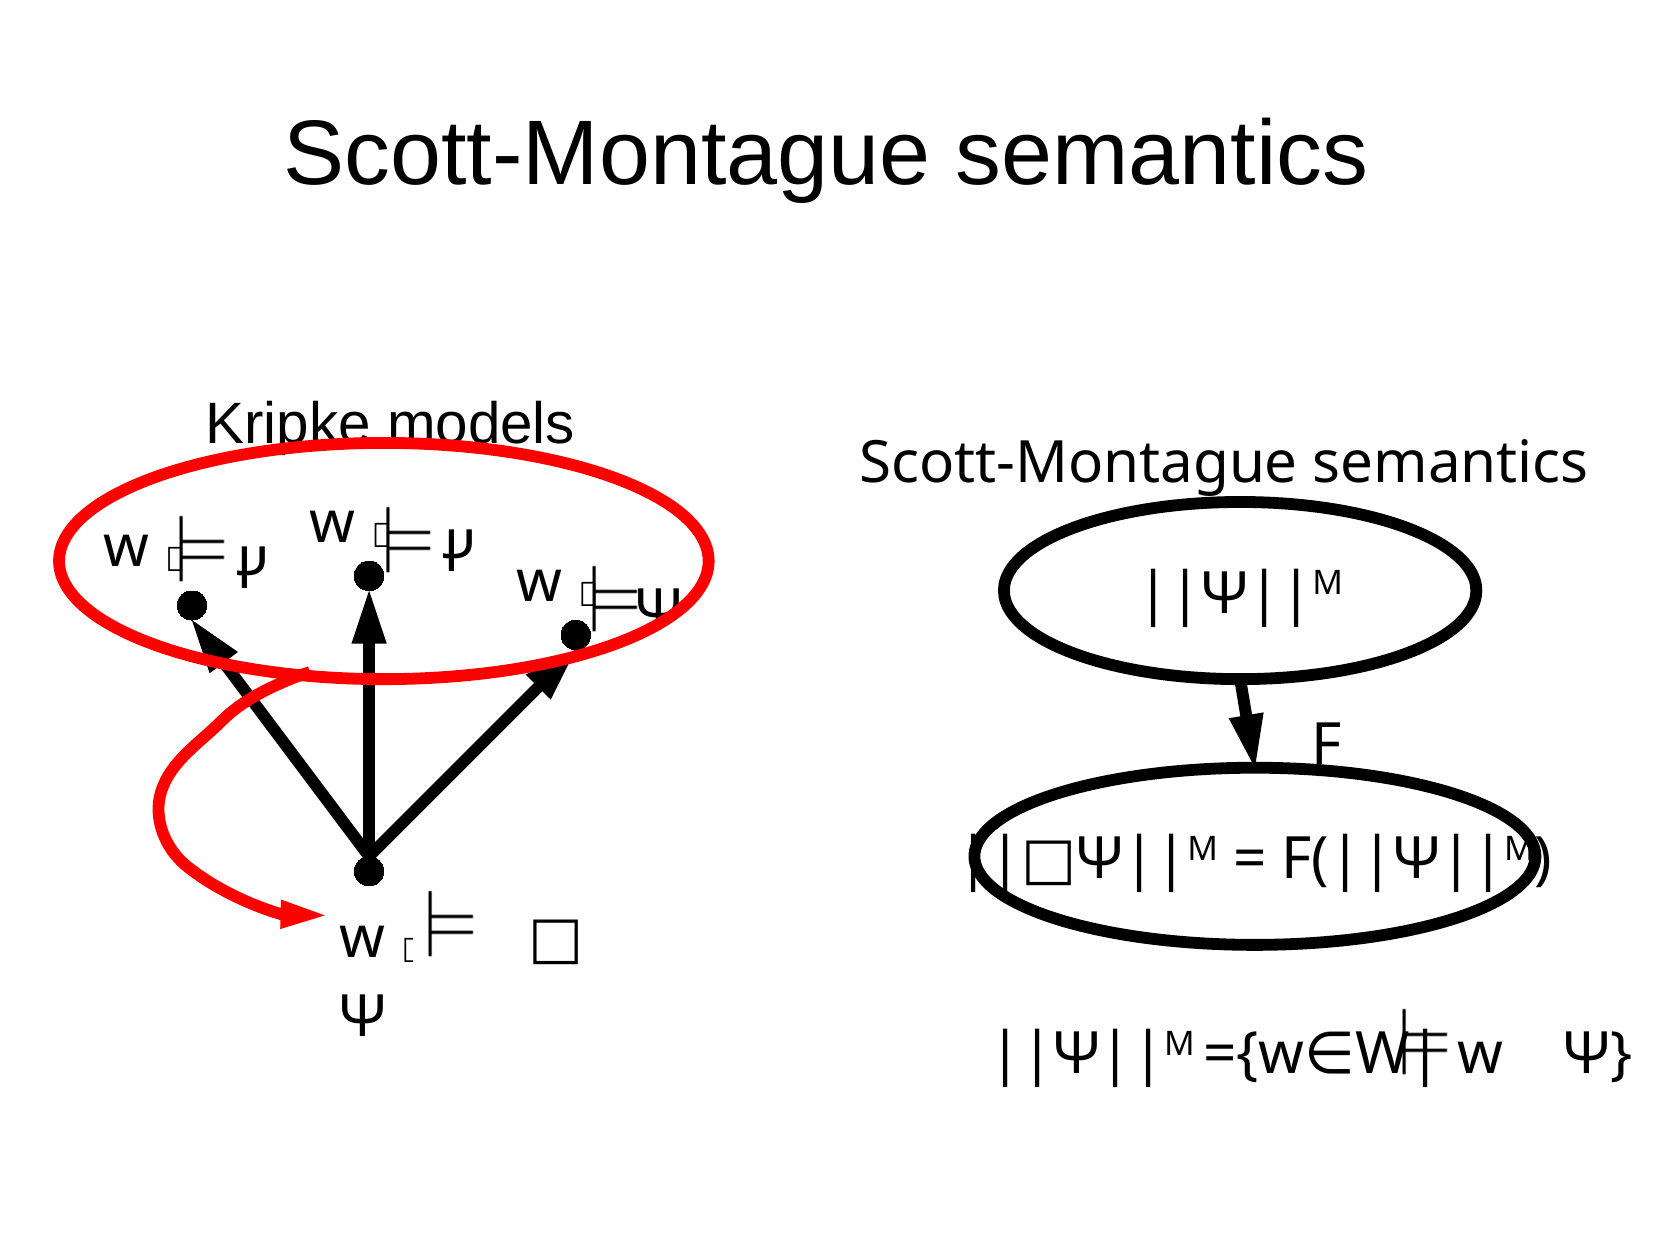

# Scott-Montague semantics
Kripke models
Scott-Montague semantics
w２
w１
Ψ
||Ψ||M
Ψ
w３
Ψ
F
||□Ψ||M = F(||Ψ||M)
w４　　 □Ψ
||Ψ||M ={w∈W| w Ψ}